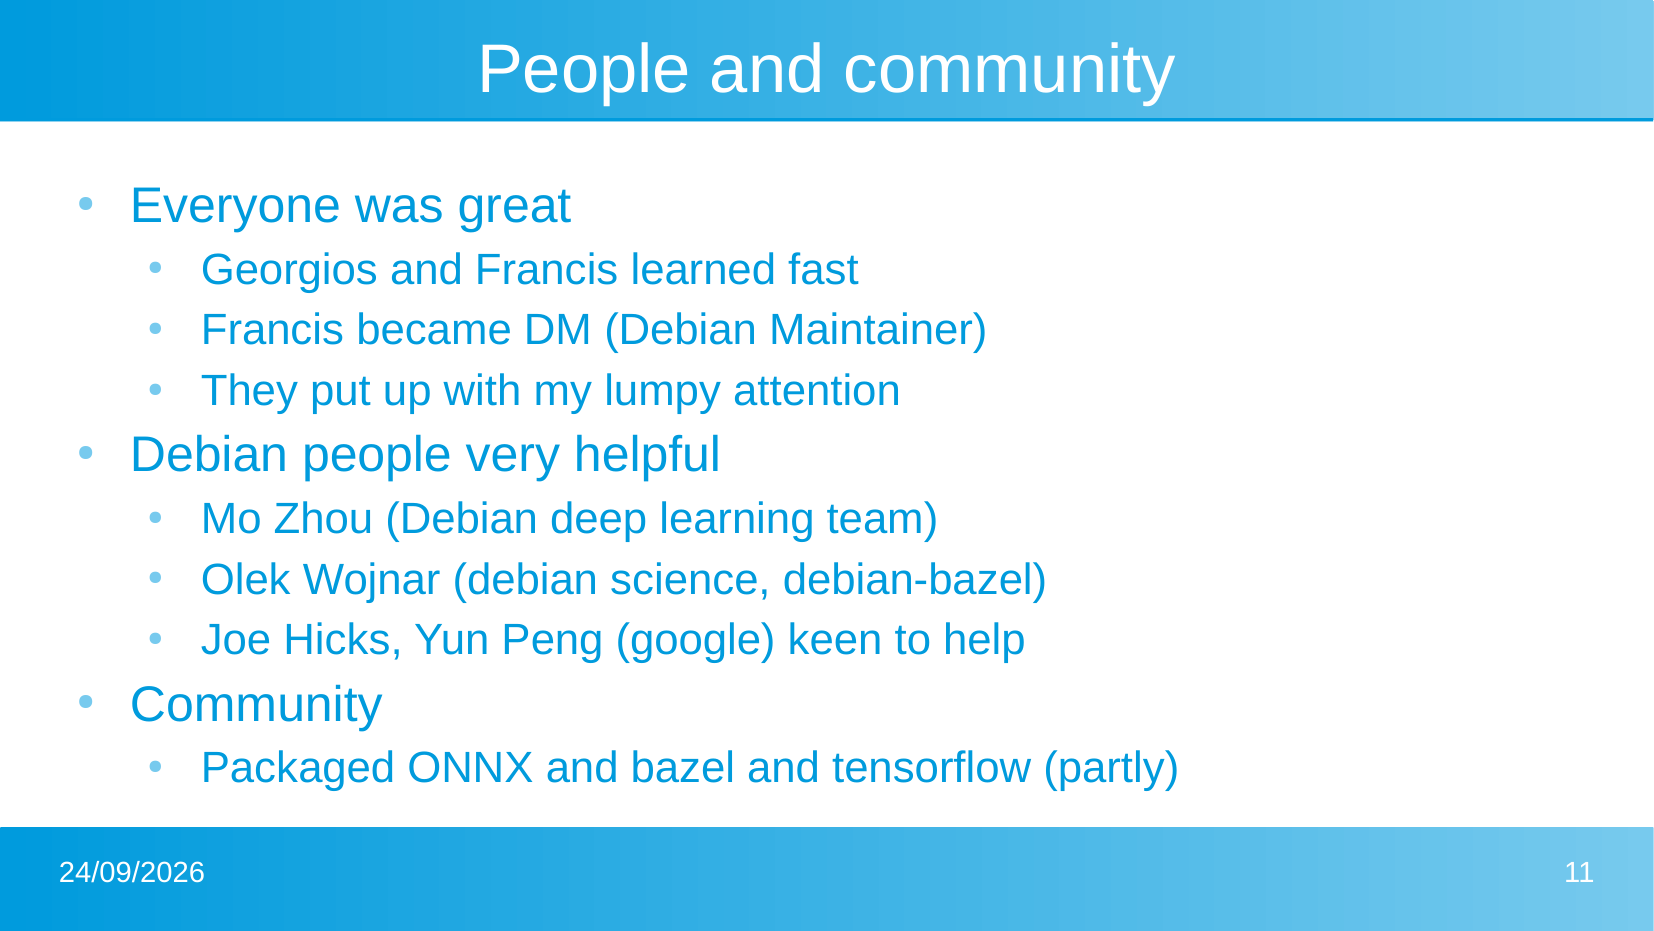

# People and community
Everyone was great
Georgios and Francis learned fast
Francis became DM (Debian Maintainer)
They put up with my lumpy attention
Debian people very helpful
Mo Zhou (Debian deep learning team)
Olek Wojnar (debian science, debian-bazel)
Joe Hicks, Yun Peng (google) keen to help
Community
Packaged ONNX and bazel and tensorflow (partly)
11